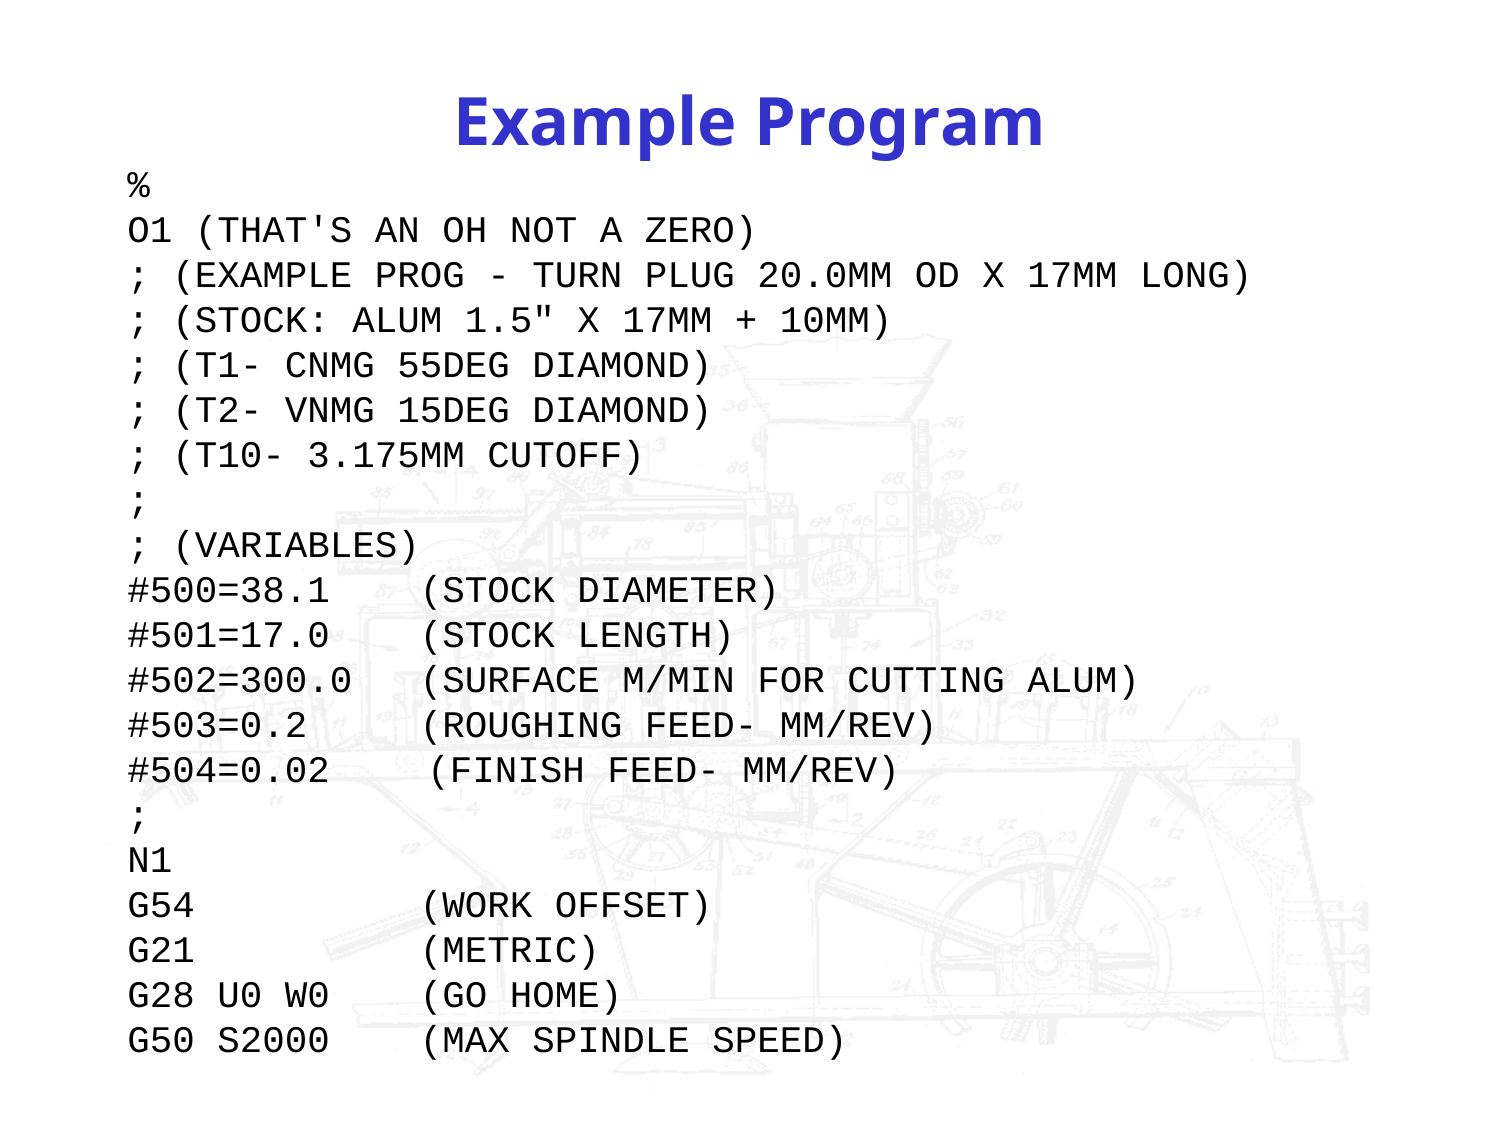

# Example Program
%
O1 (THAT'S AN OH NOT A ZERO)
; (EXAMPLE PROG - TURN PLUG 20.0MM OD X 17MM LONG)
; (STOCK: ALUM 1.5" X 17MM + 10MM)
; (T1- CNMG 55DEG DIAMOND)
; (T2- VNMG 15DEG DIAMOND)
; (T10- 3.175MM CUTOFF)
;
; (VARIABLES)
#500=38.1 (STOCK DIAMETER)
#501=17.0 (STOCK LENGTH)
#502=300.0 (SURFACE M/MIN FOR CUTTING ALUM)
#503=0.2 (ROUGHING FEED- MM/REV)
#504=0.02		(FINISH FEED- MM/REV)
;
N1
G54 (WORK OFFSET)
G21 (METRIC)
G28 U0 W0 (GO HOME)
G50 S2000 (MAX SPINDLE SPEED)